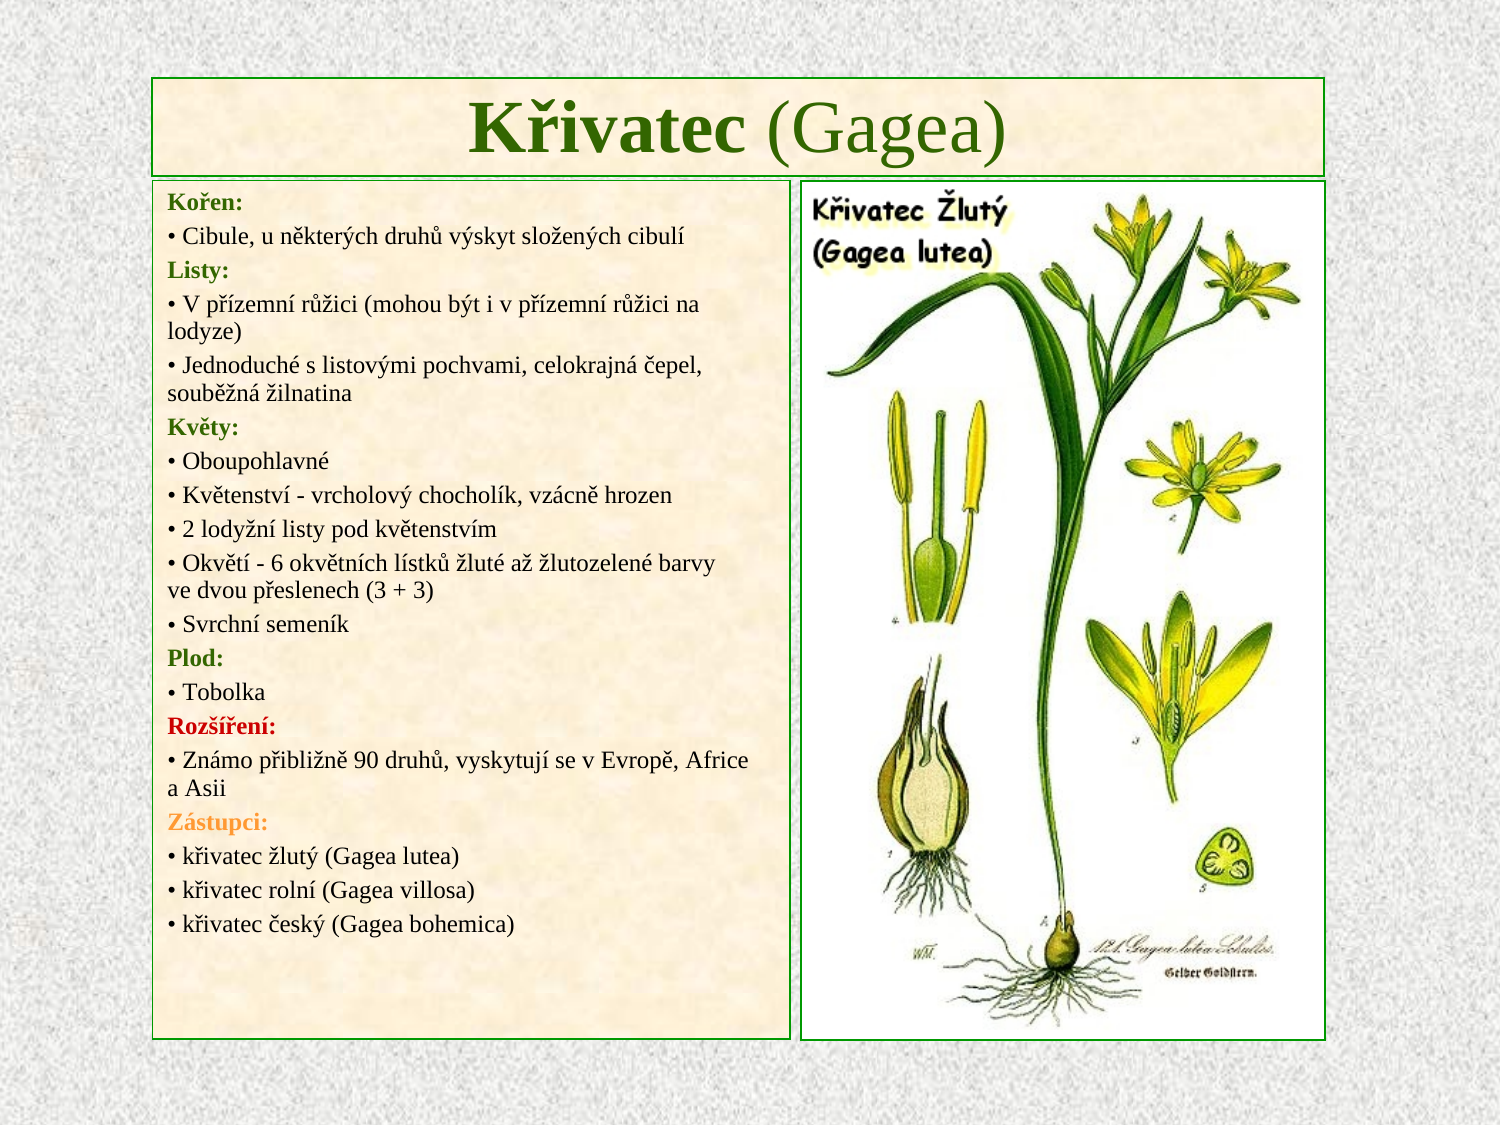

# Křivatec (Gagea)
Kořen:
 Cibule, u některých druhů výskyt složených cibulí
Listy:
 V přízemní růžici (mohou být i v přízemní růžici na lodyze)
 Jednoduché s listovými pochvami, celokrajná čepel, souběžná žilnatina
Květy:
 Oboupohlavné
 Květenství - vrcholový chocholík, vzácně hrozen
 2 lodyžní listy pod květenstvím
 Okvětí - 6 okvětních lístků žluté až žlutozelené barvy
ve dvou přeslenech (3 + 3)
 Svrchní semeník
Plod:
 Tobolka
Rozšíření:
 Známo přibližně 90 druhů, vyskytují se v Evropě, Africe
a Asii
Zástupci:
 křivatec žlutý (Gagea lutea)
 křivatec rolní (Gagea villosa)
 křivatec český (Gagea bohemica)